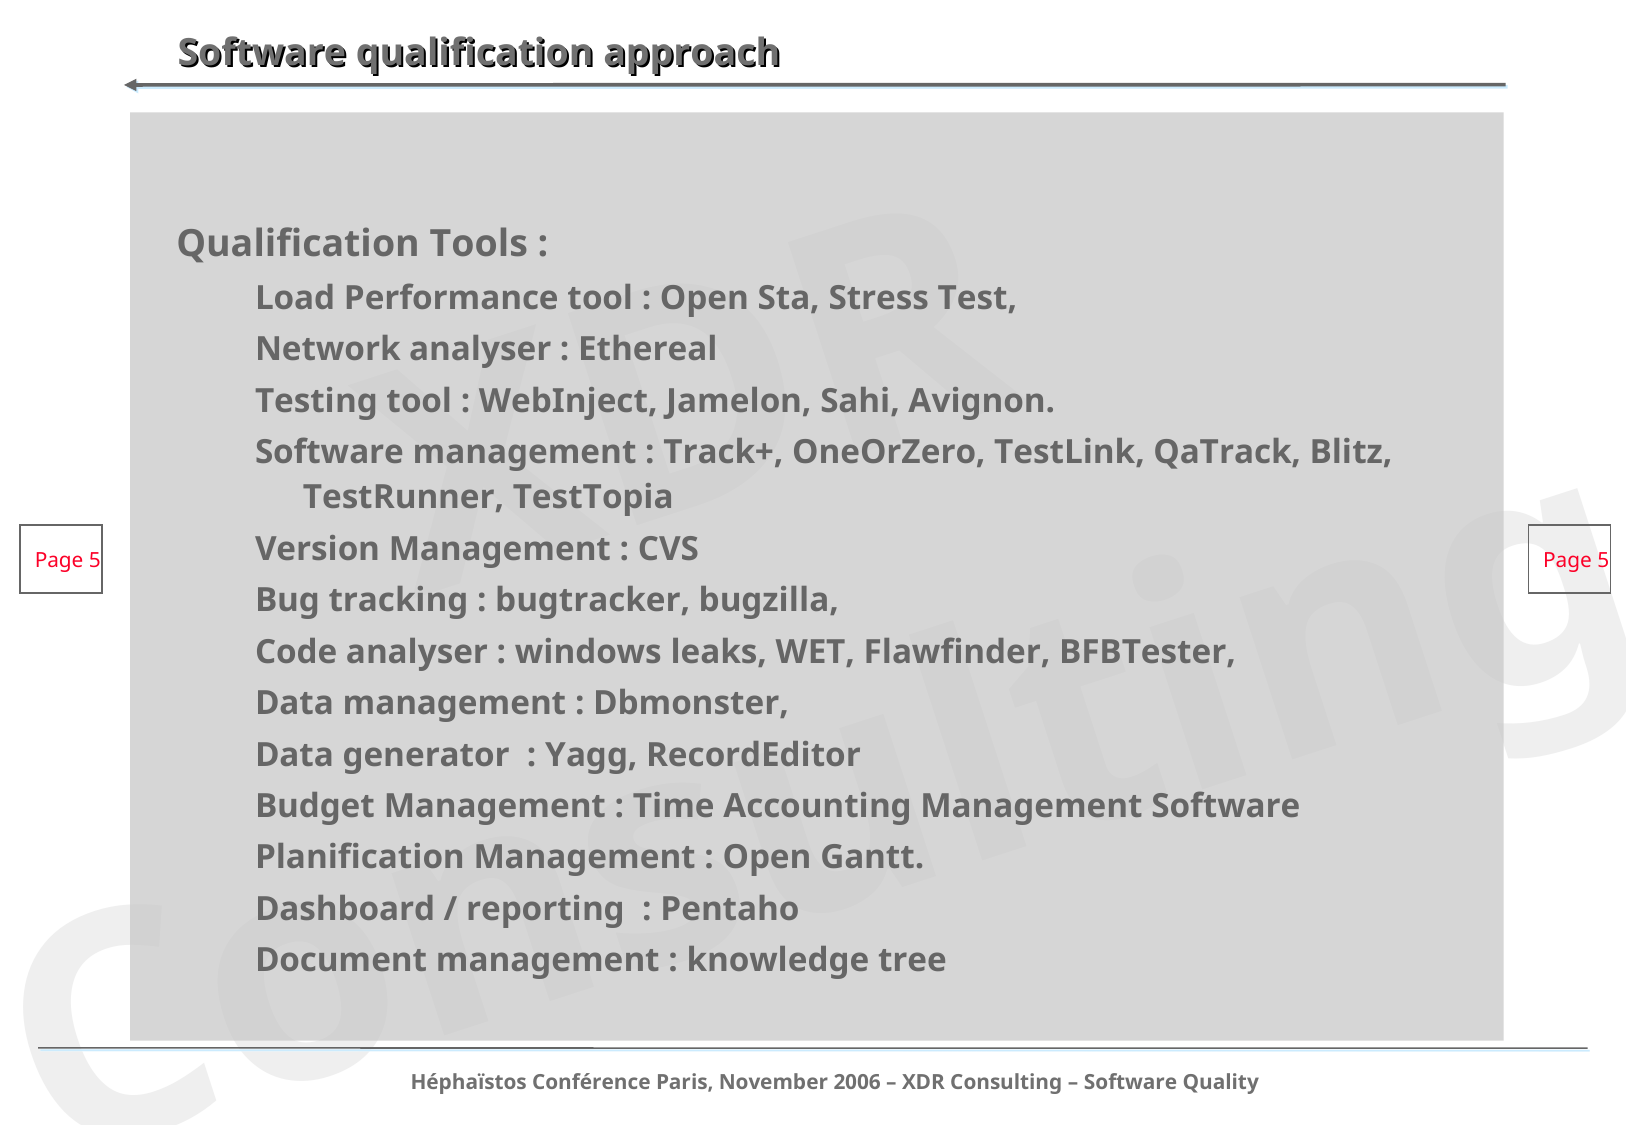

Software qualification approach
# Qualification Tools :
Load Performance tool : Open Sta, Stress Test,
Network analyser : Ethereal
Testing tool : WebInject, Jamelon, Sahi, Avignon.
Software management : Track+, OneOrZero, TestLink, QaTrack, Blitz, TestRunner, TestTopia
Version Management : CVS
Bug tracking : bugtracker, bugzilla,
Code analyser : windows leaks, WET, Flawfinder, BFBTester,
Data management : Dbmonster,
Data generator : Yagg, RecordEditor
Budget Management : Time Accounting Management Software
Planification Management : Open Gantt.
Dashboard / reporting : Pentaho
Document management : knowledge tree